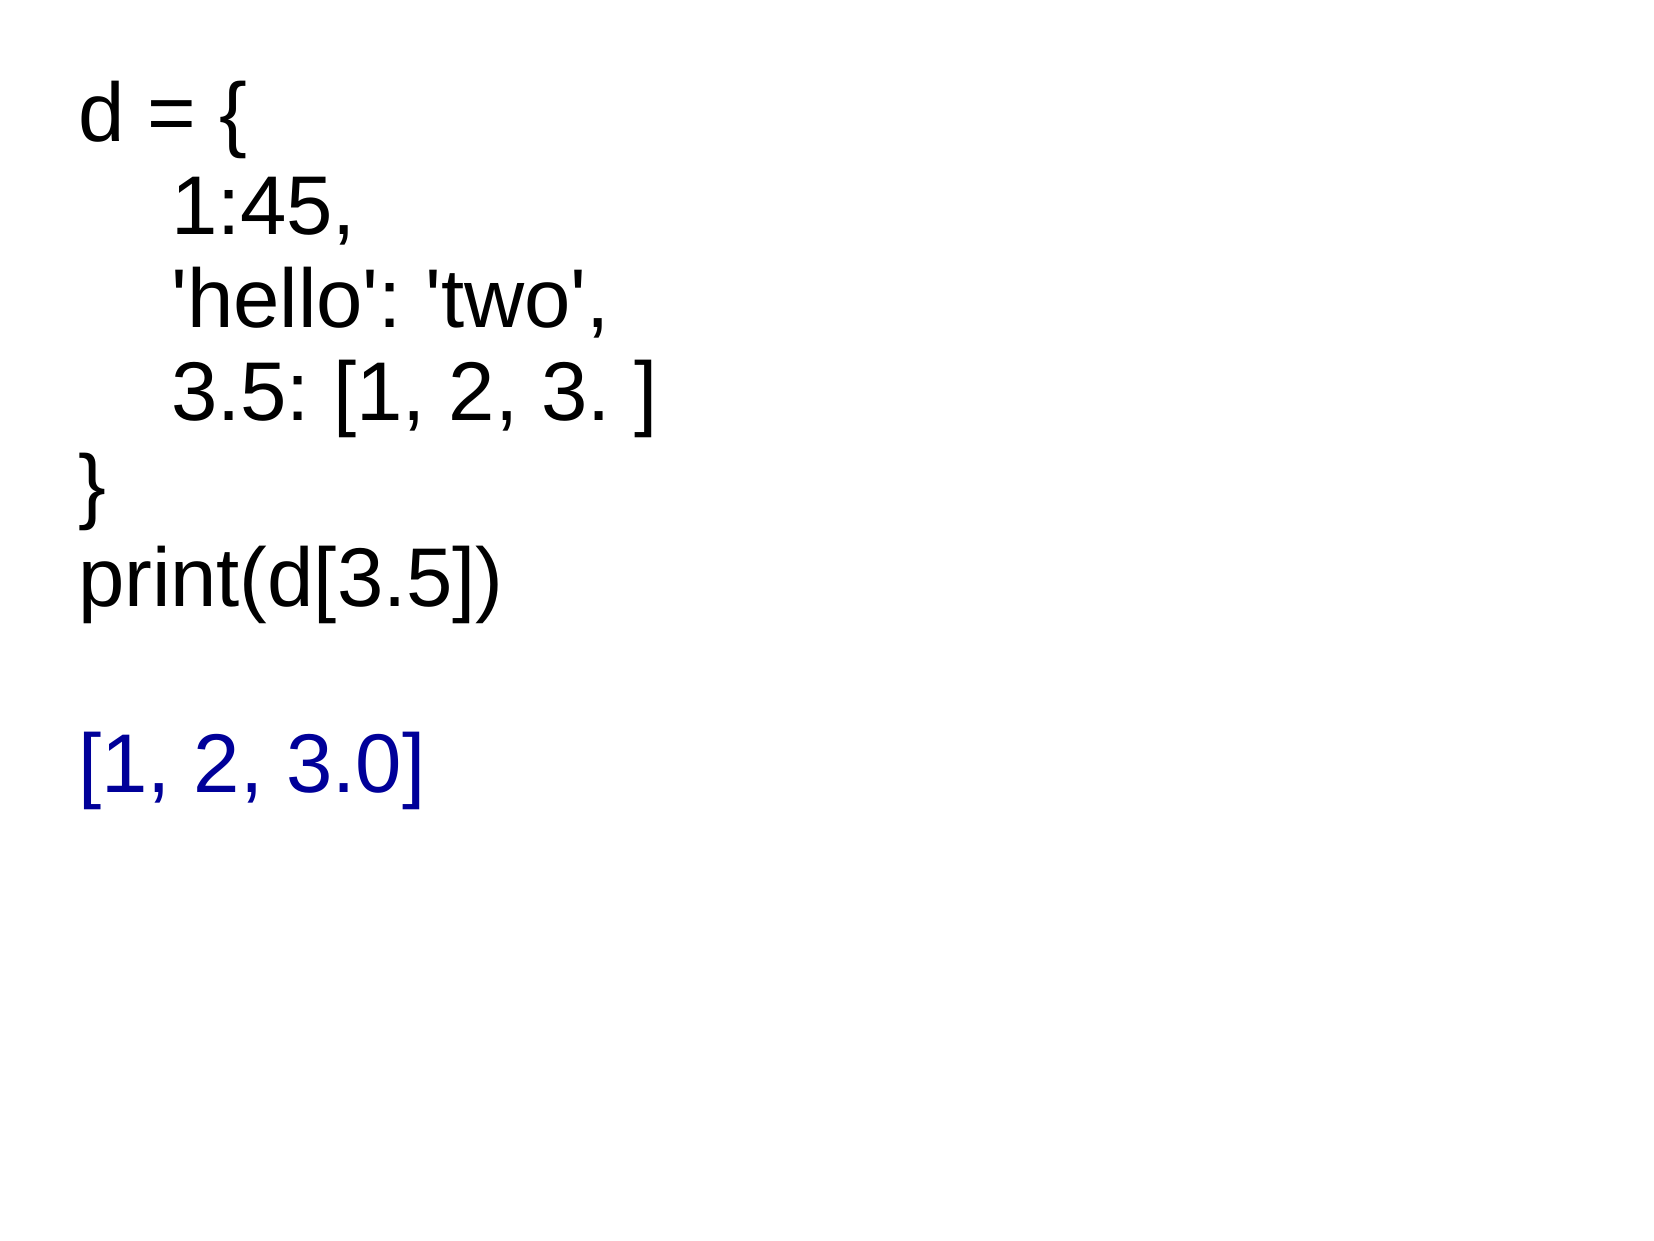

d = {
 1:45,
 'hello': 'two',
 3.5: [1, 2, 3. ]
}
print(d[3.5])
[1, 2, 3.0]